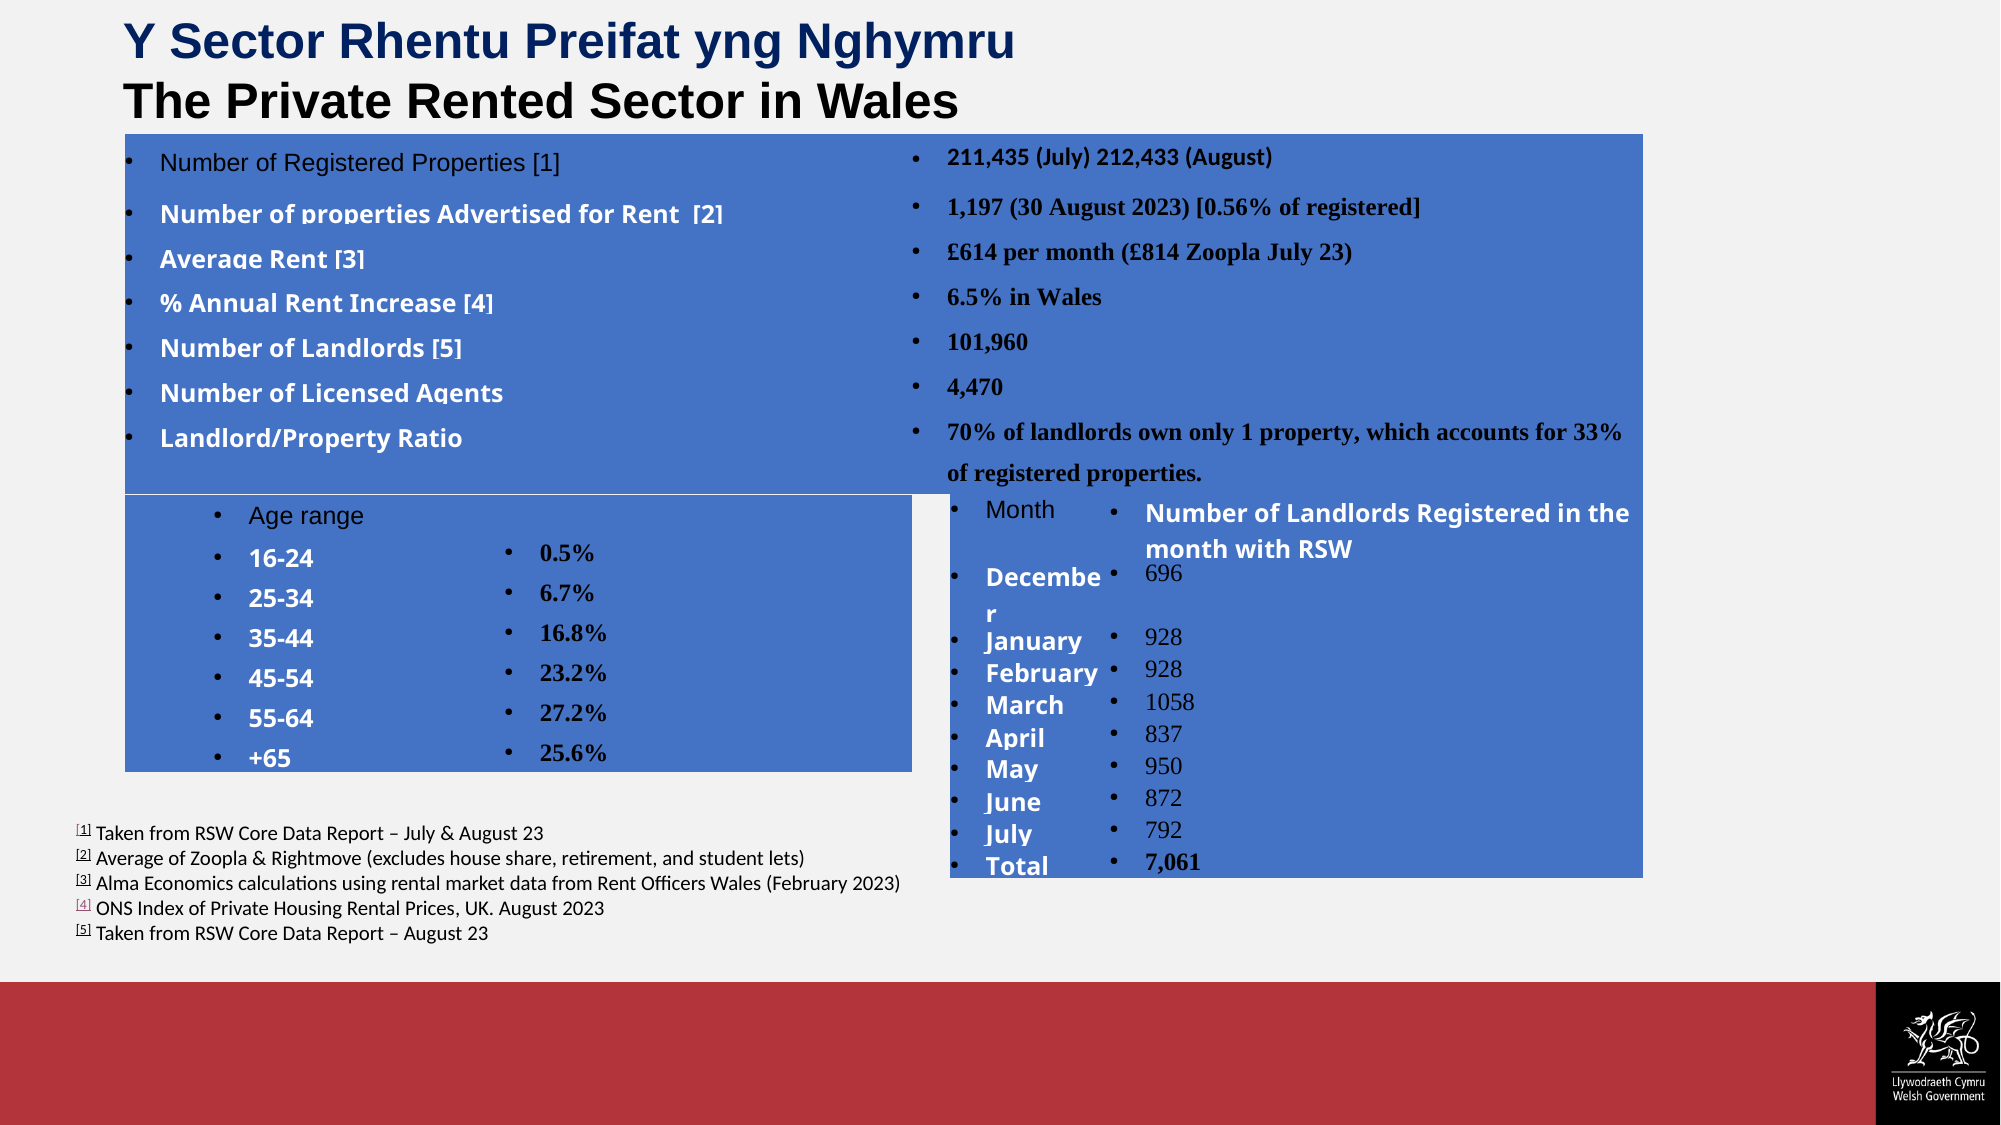

Y Sector Rhentu Preifat yng Nghymru
The Private Rented Sector in Wales
| Number of Registered Properties [1] | 211,435 (July) 212,433 (August) |
| --- | --- |
| Number of properties Advertised for Rent [2] | 1,197 (30 August 2023) [0.56% of registered] |
| Average Rent [3] | £614 per month (£814 Zoopla July 23) |
| % Annual Rent Increase [4] | 6.5% in Wales |
| Number of Landlords [5] | 101,960 |
| Number of Licensed Agents | 4,470 |
| Landlord/Property Ratio | 70% of landlords own only 1 property, which accounts for 33% of registered properties. |
| Month | Number of Landlords Registered in the month with RSW |
| --- | --- |
| December | 696 |
| January | 928 |
| February | 928 |
| March | 1058 |
| April | 837 |
| May | 950 |
| June | 872 |
| July | 792 |
| Total | 7,061 |
| Age range | |
| --- | --- |
| 16-24 | 0.5% |
| 25-34 | 6.7% |
| 35-44 | 16.8% |
| 45-54 | 23.2% |
| 55-64 | 27.2% |
| +65 | 25.6% |
[1] Taken from RSW Core Data Report – July & August 23
[2] Average of Zoopla & Rightmove (excludes house share, retirement, and student lets)
[3] Alma Economics calculations using rental market data from Rent Officers Wales (February 2023)
[4] ONS Index of Private Housing Rental Prices, UK. August 2023
[5] Taken from RSW Core Data Report – August 23